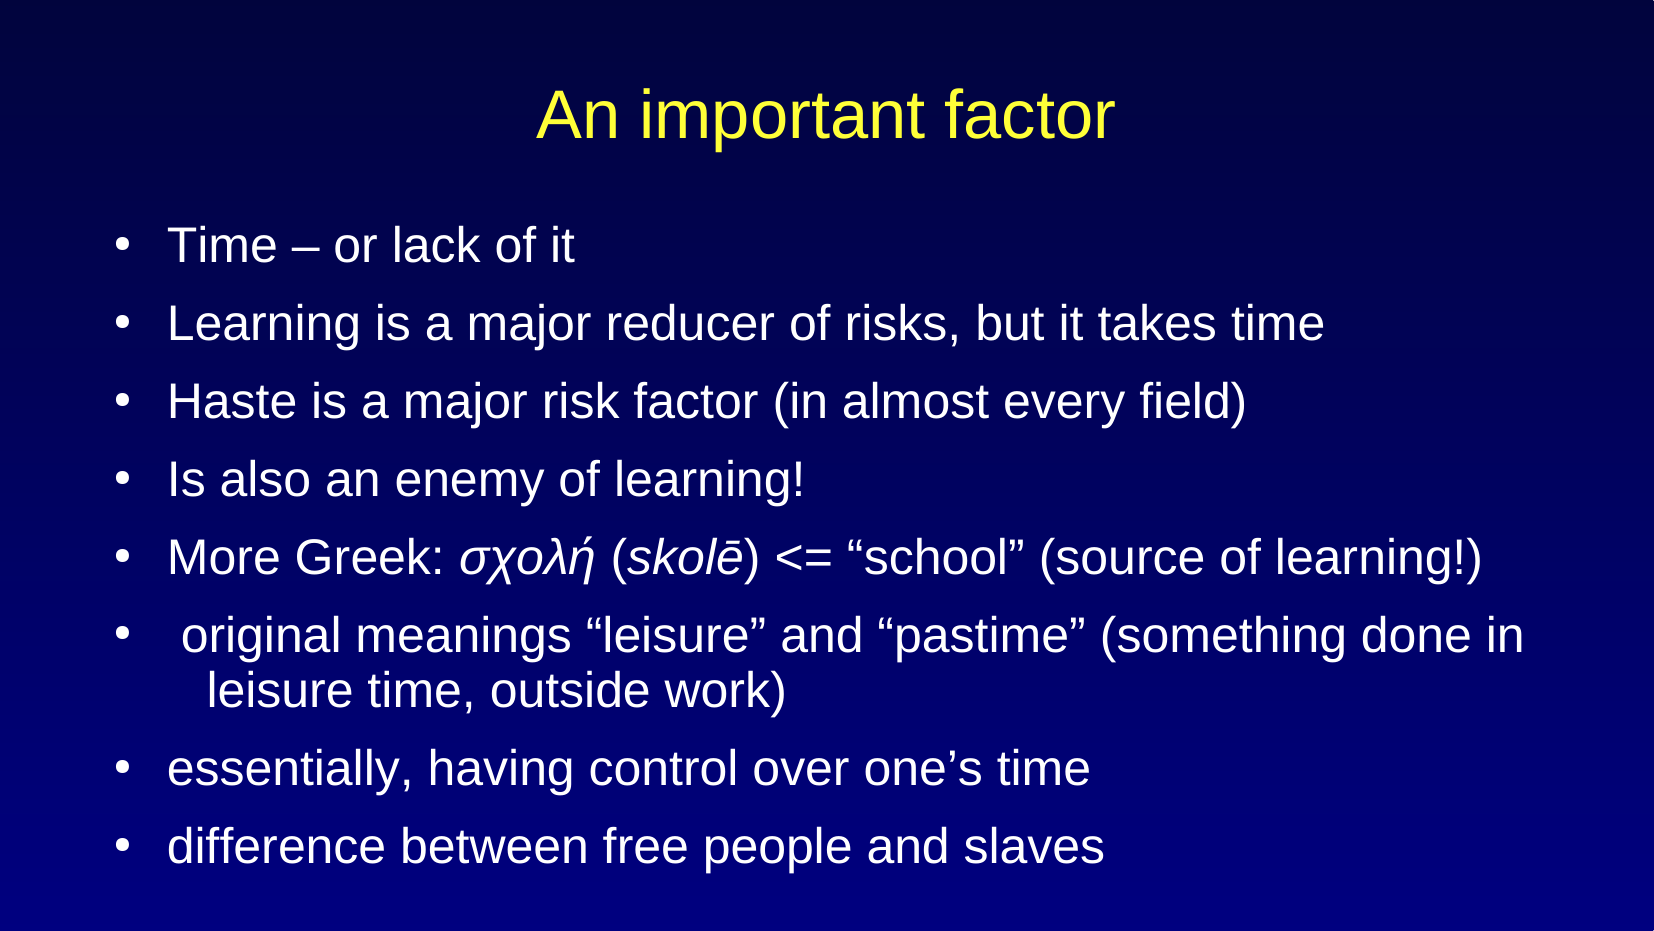

# An important factor
Time – or lack of it
Learning is a major reducer of risks, but it takes time
Haste is a major risk factor (in almost every field)
Is also an enemy of learning!
More Greek: σχολή (skolē) <= “school” (source of learning!)
 original meanings “leisure” and “pastime” (something done in leisure time, outside work)
essentially, having control over one’s time
difference between free people and slaves